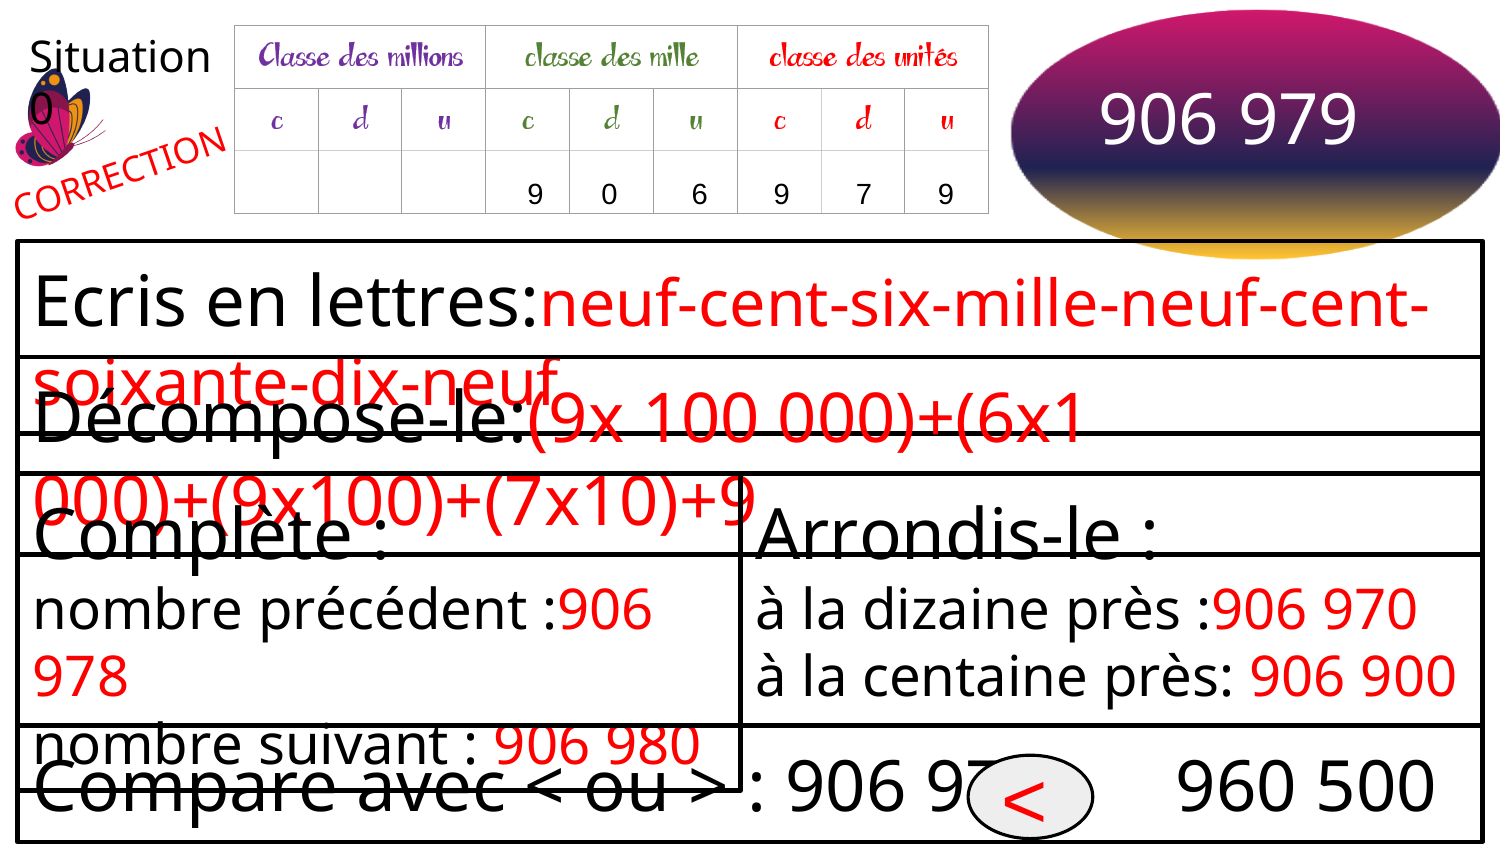

906 979
Situation 0
CORRECTION
9 0 6 9 7 9
Ecris en lettres:neuf-cent-six-mille-neuf-cent-soixante-dix-neuf
Décompose-le:(9x 100 000)+(6x1 000)+(9x100)+(7x10)+9
Complète :
nombre précédent :906 978
nombre suivant : 906 980
Arrondis-le :
à la dizaine près :906 970
à la centaine près: 906 900
Compare avec < ou > : 906 979 960 500
<